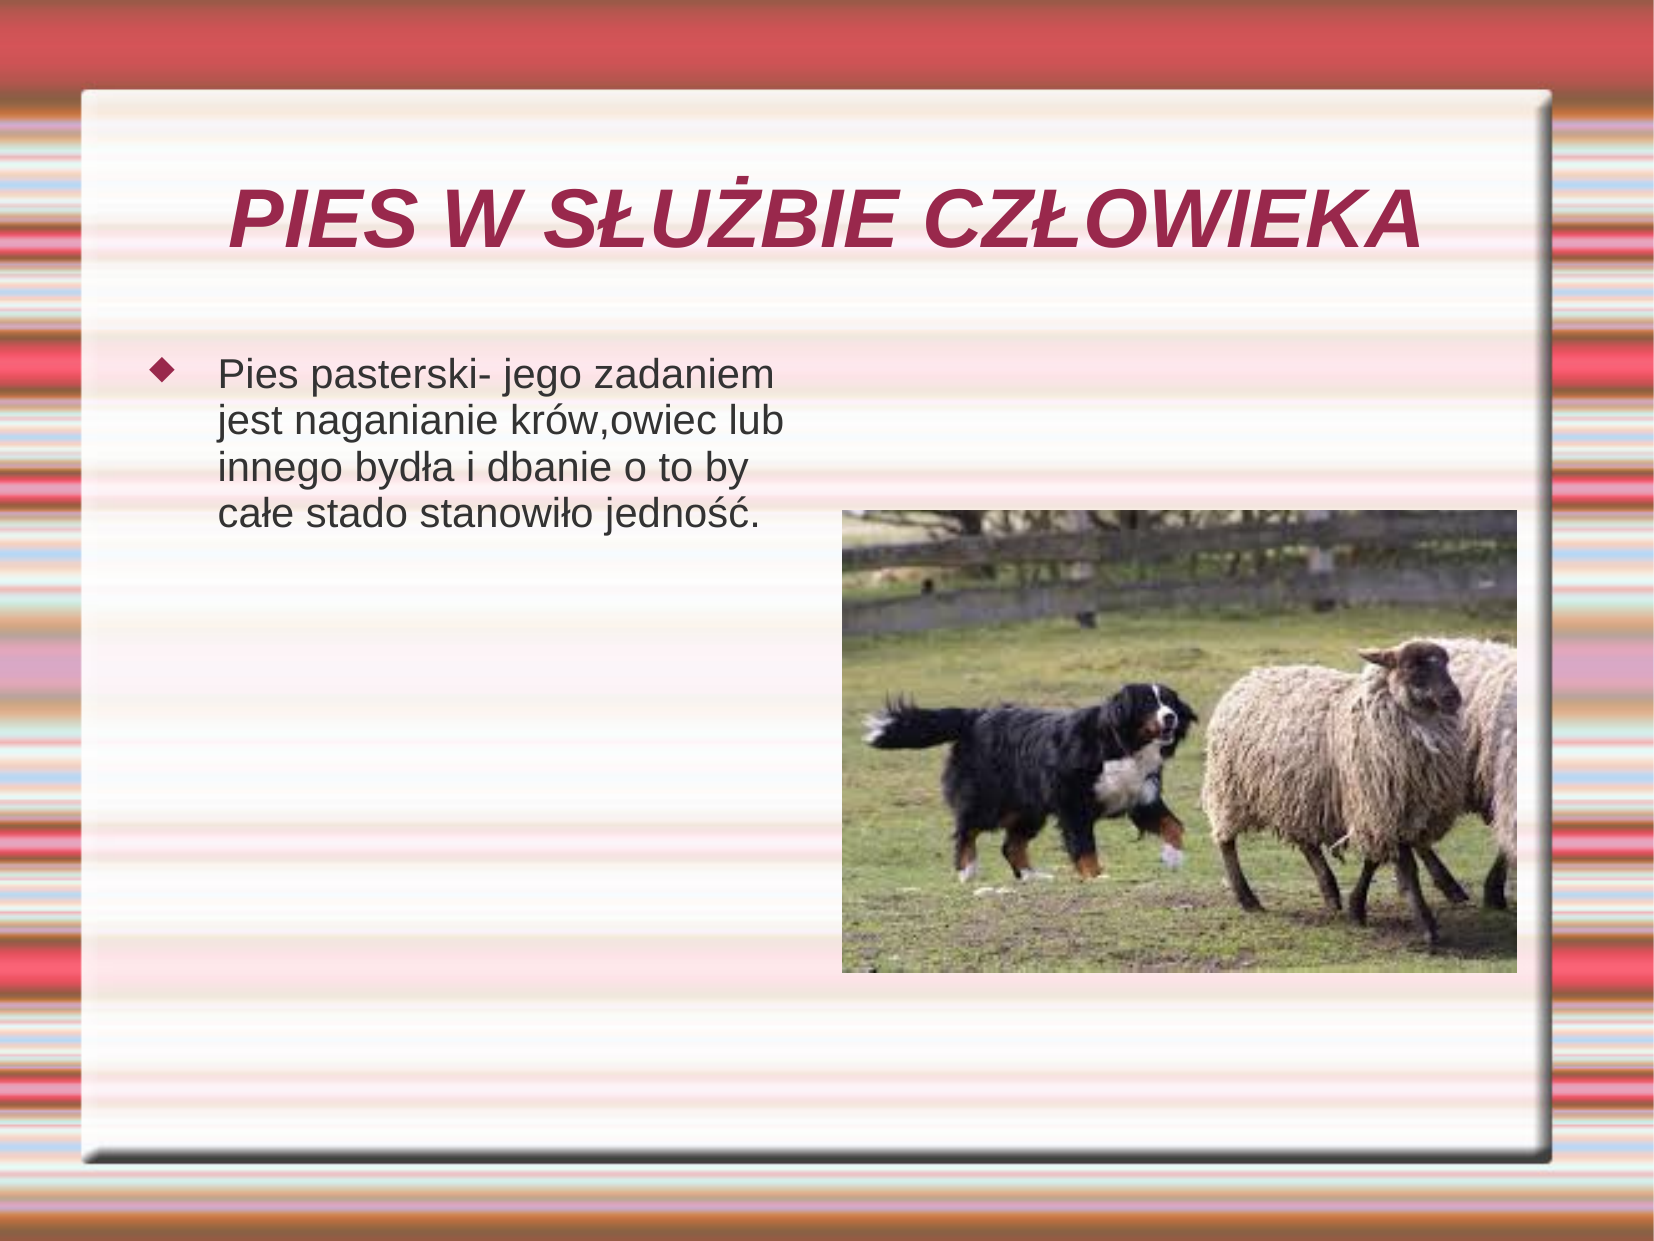

# PIES W SŁUŻBIE CZŁOWIEKA
Pies pasterski- jego zadaniem jest naganianie krów,owiec lub innego bydła i dbanie o to by całe stado stanowiło jedność.